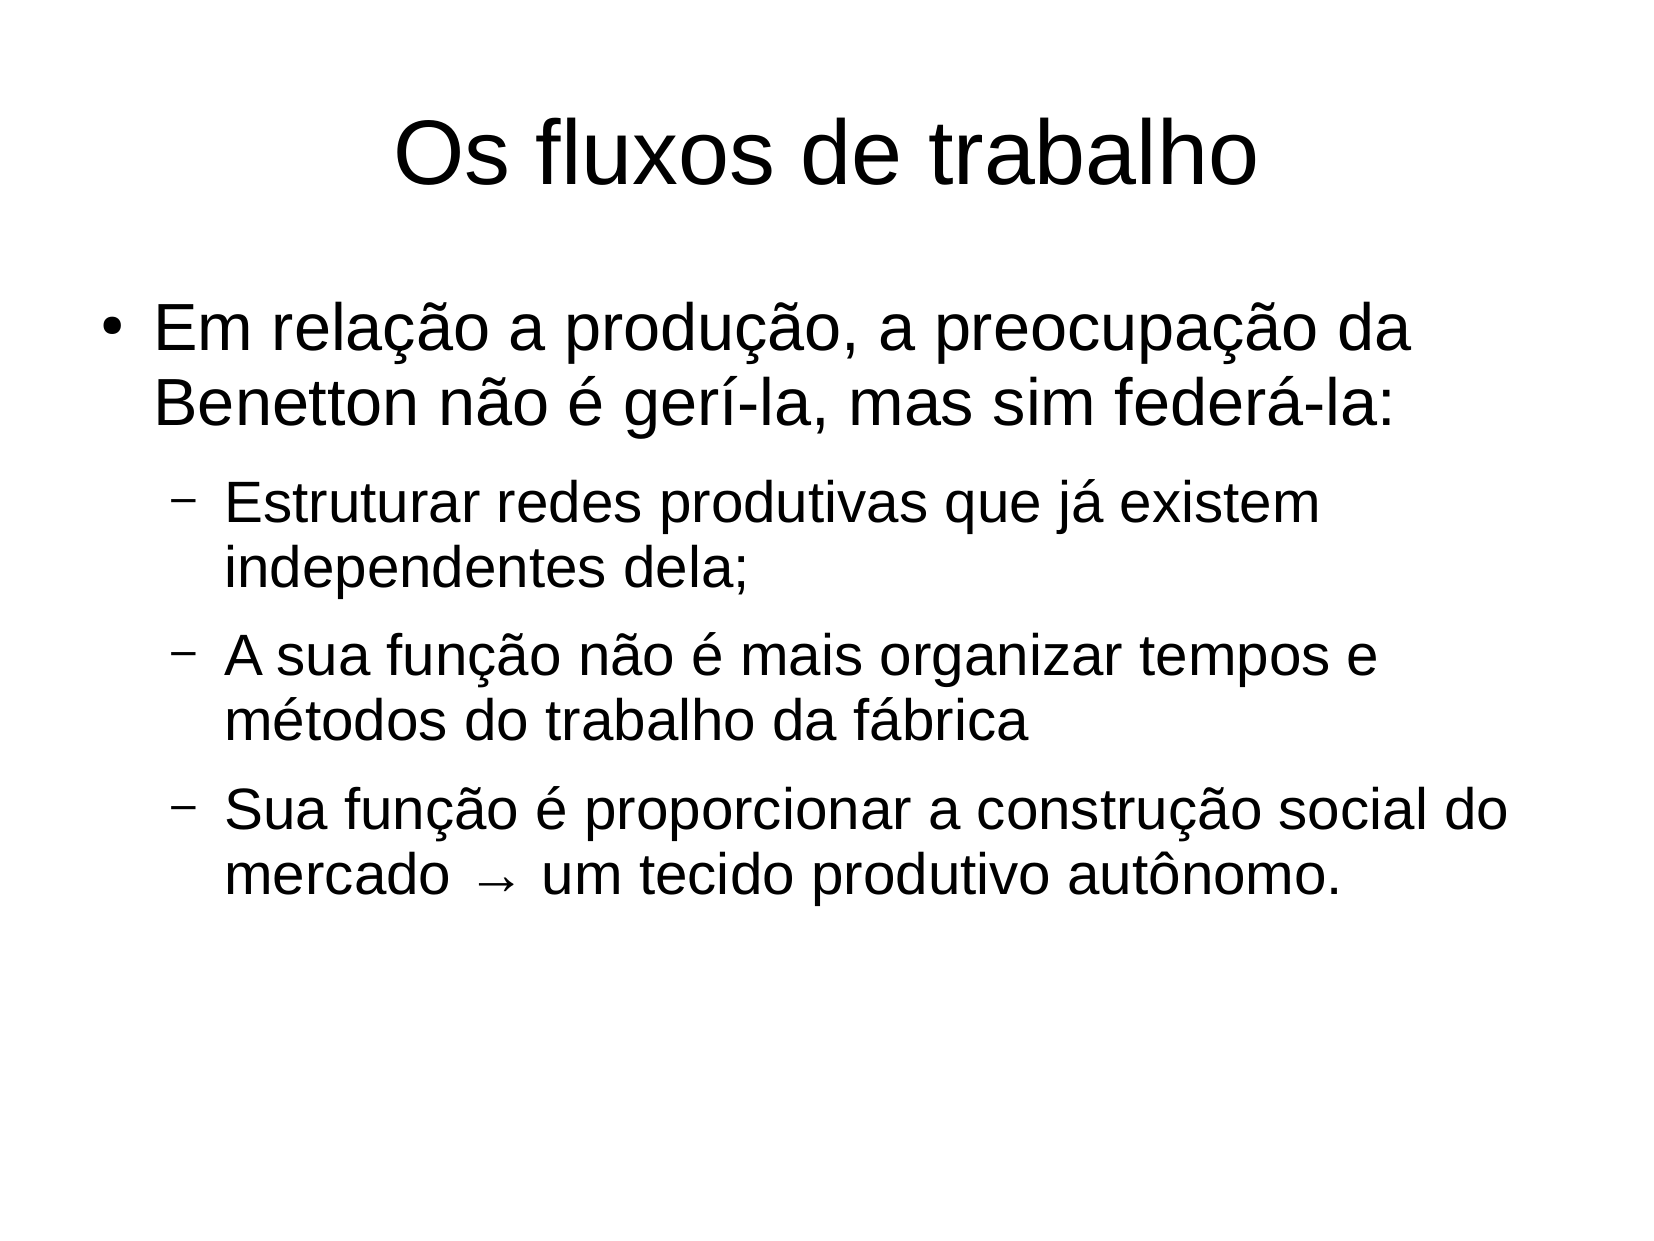

# Os fluxos de trabalho
Em relação a produção, a preocupação da Benetton não é gerí-la, mas sim federá-la:
Estruturar redes produtivas que já existem independentes dela;
A sua função não é mais organizar tempos e métodos do trabalho da fábrica
Sua função é proporcionar a construção social do mercado → um tecido produtivo autônomo.